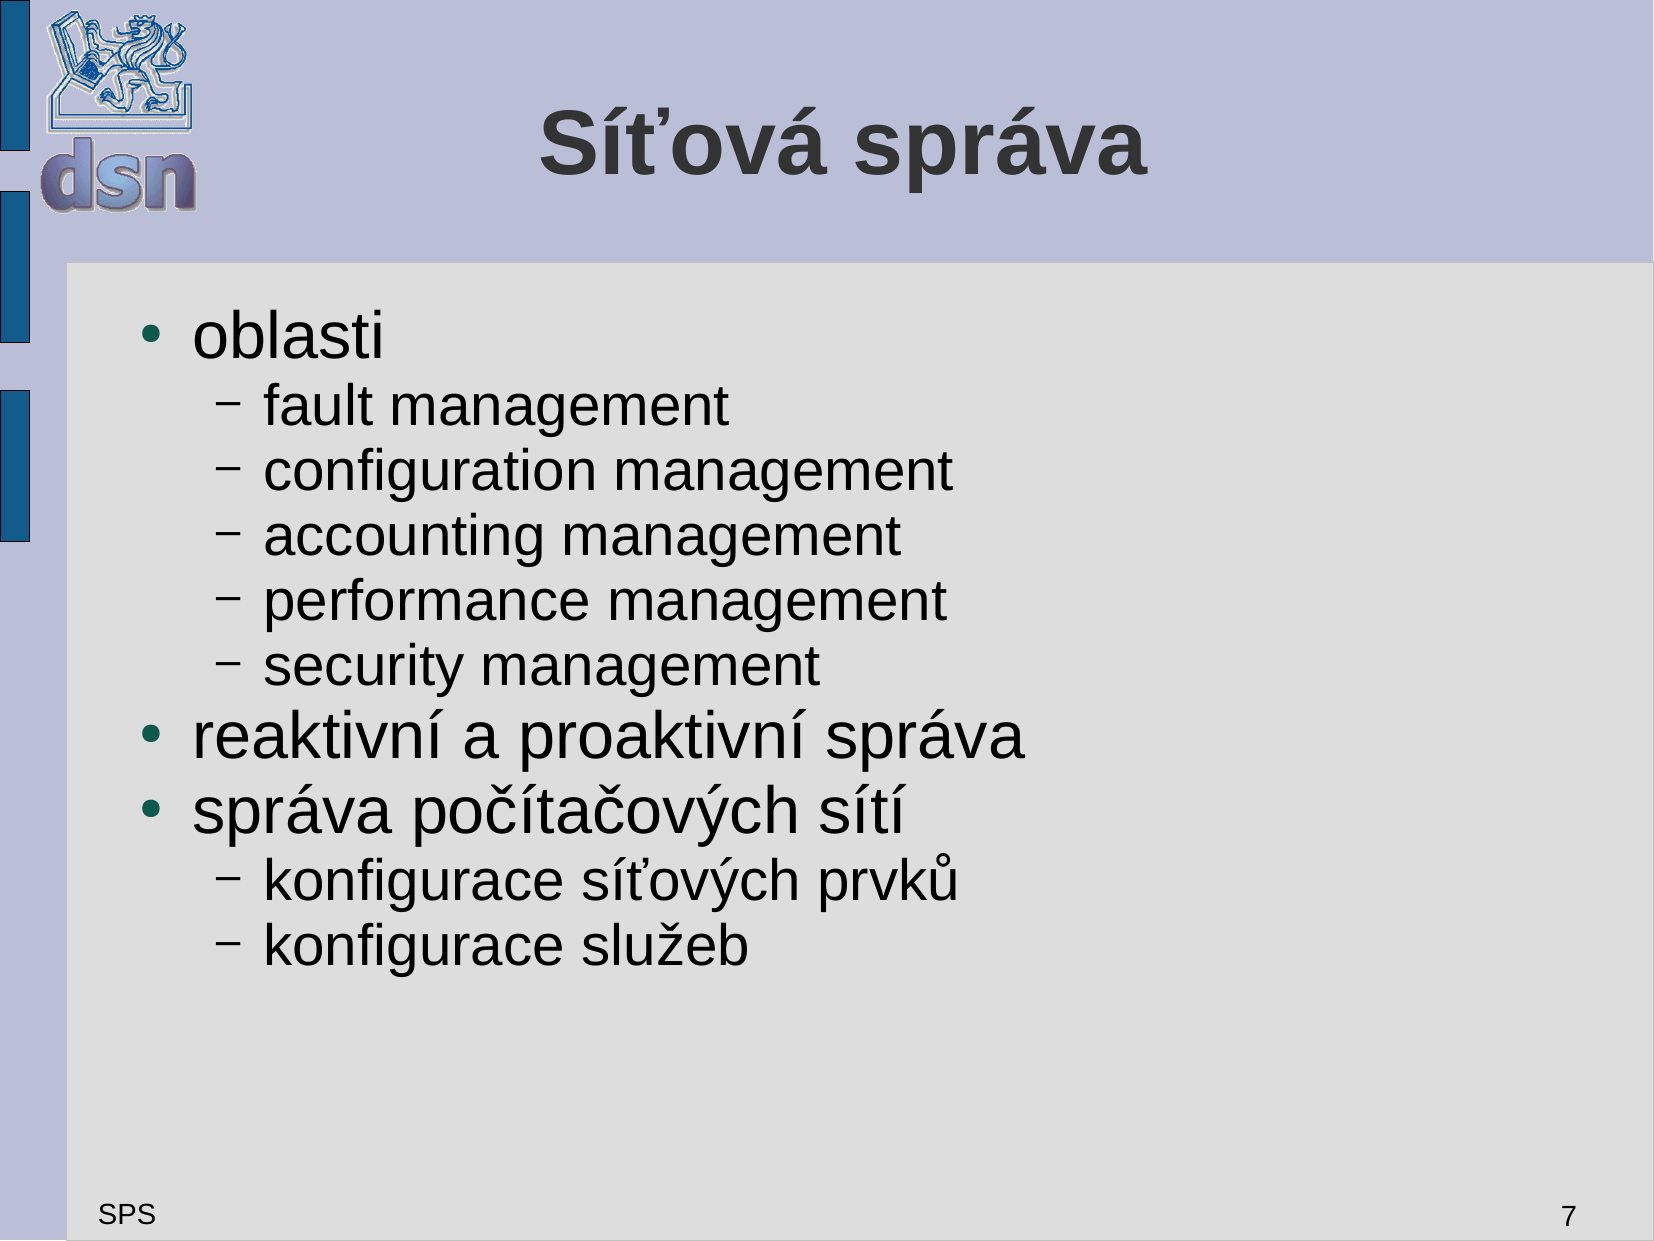

# Síťová správa
oblasti
fault management
configuration management
accounting management
performance management
security management
reaktivní a proaktivní správa
správa počítačových sítí
konfigurace síťových prvků
konfigurace služeb